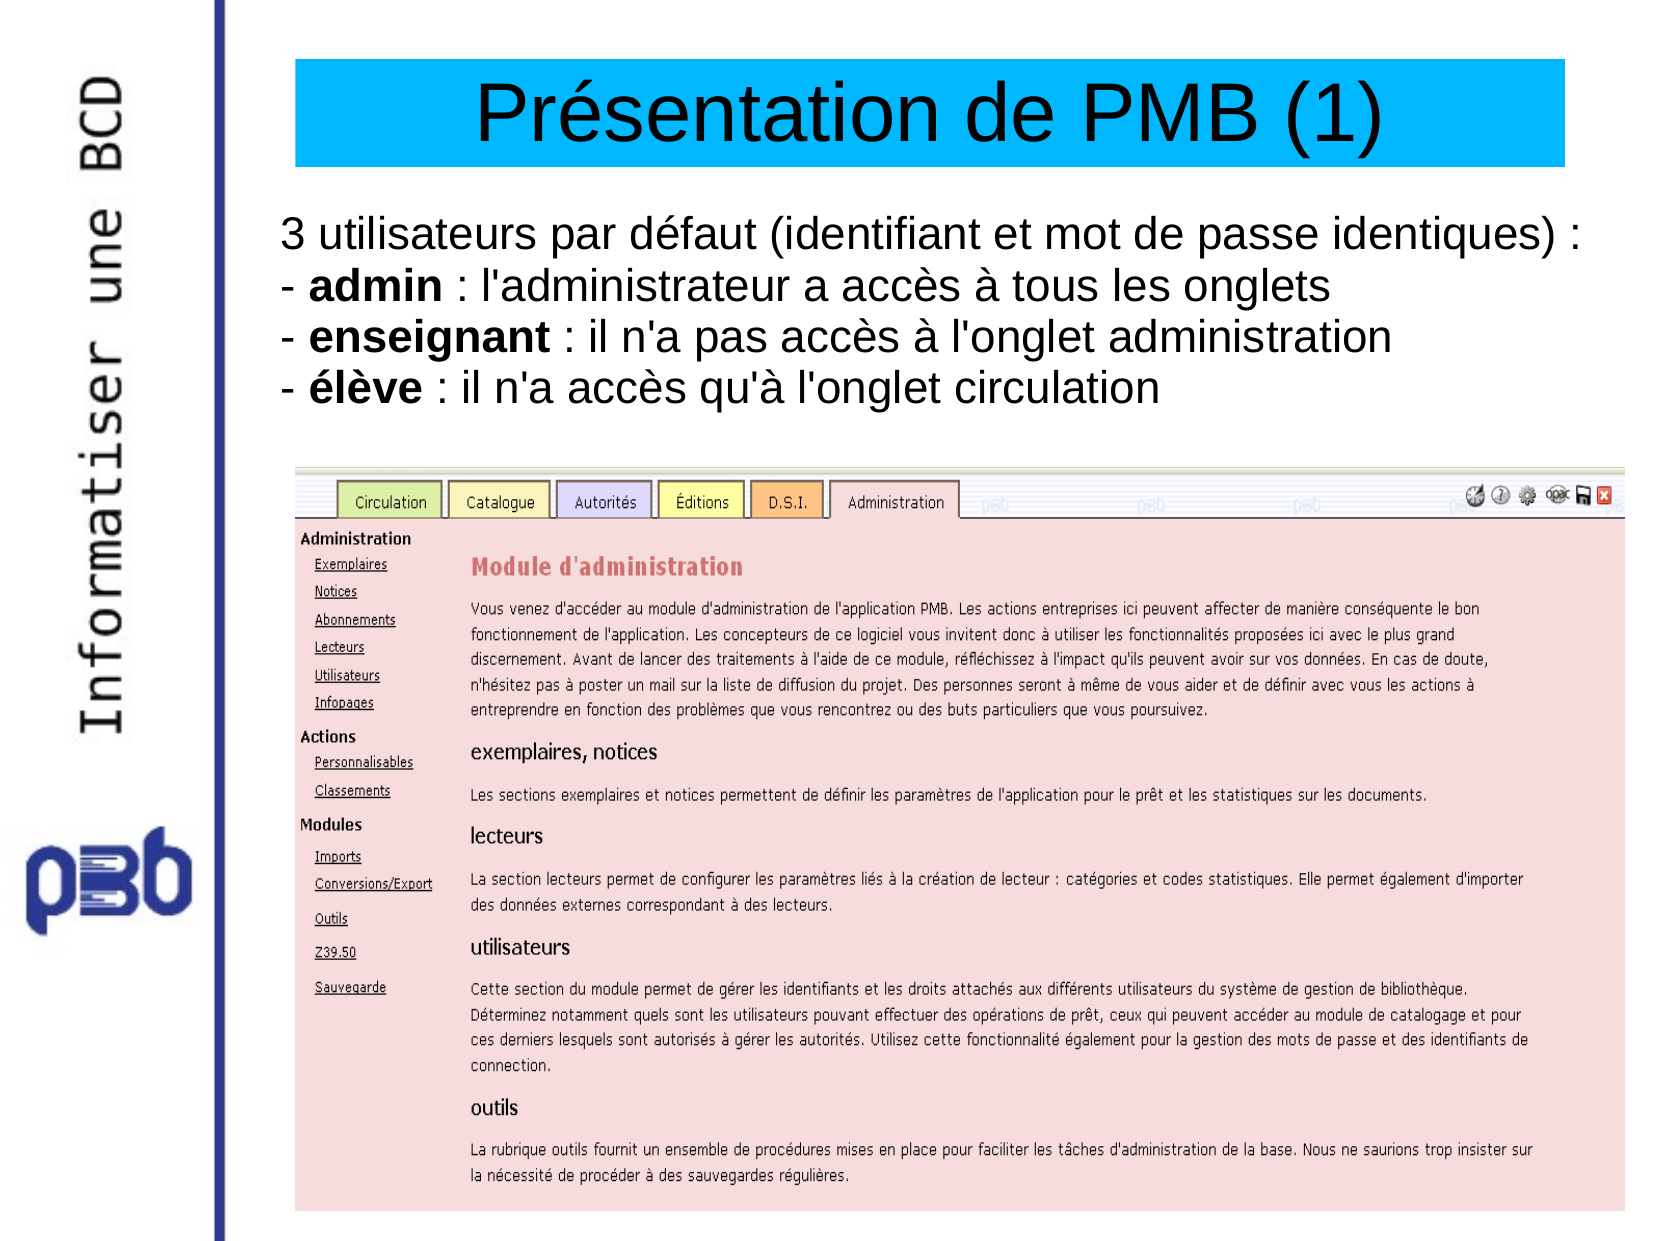

Présentation de PMB (1)
3 utilisateurs par défaut (identifiant et mot de passe identiques) :
- admin : l'administrateur a accès à tous les onglets
- enseignant : il n'a pas accès à l'onglet administration
- élève : il n'a accès qu'à l'onglet circulation